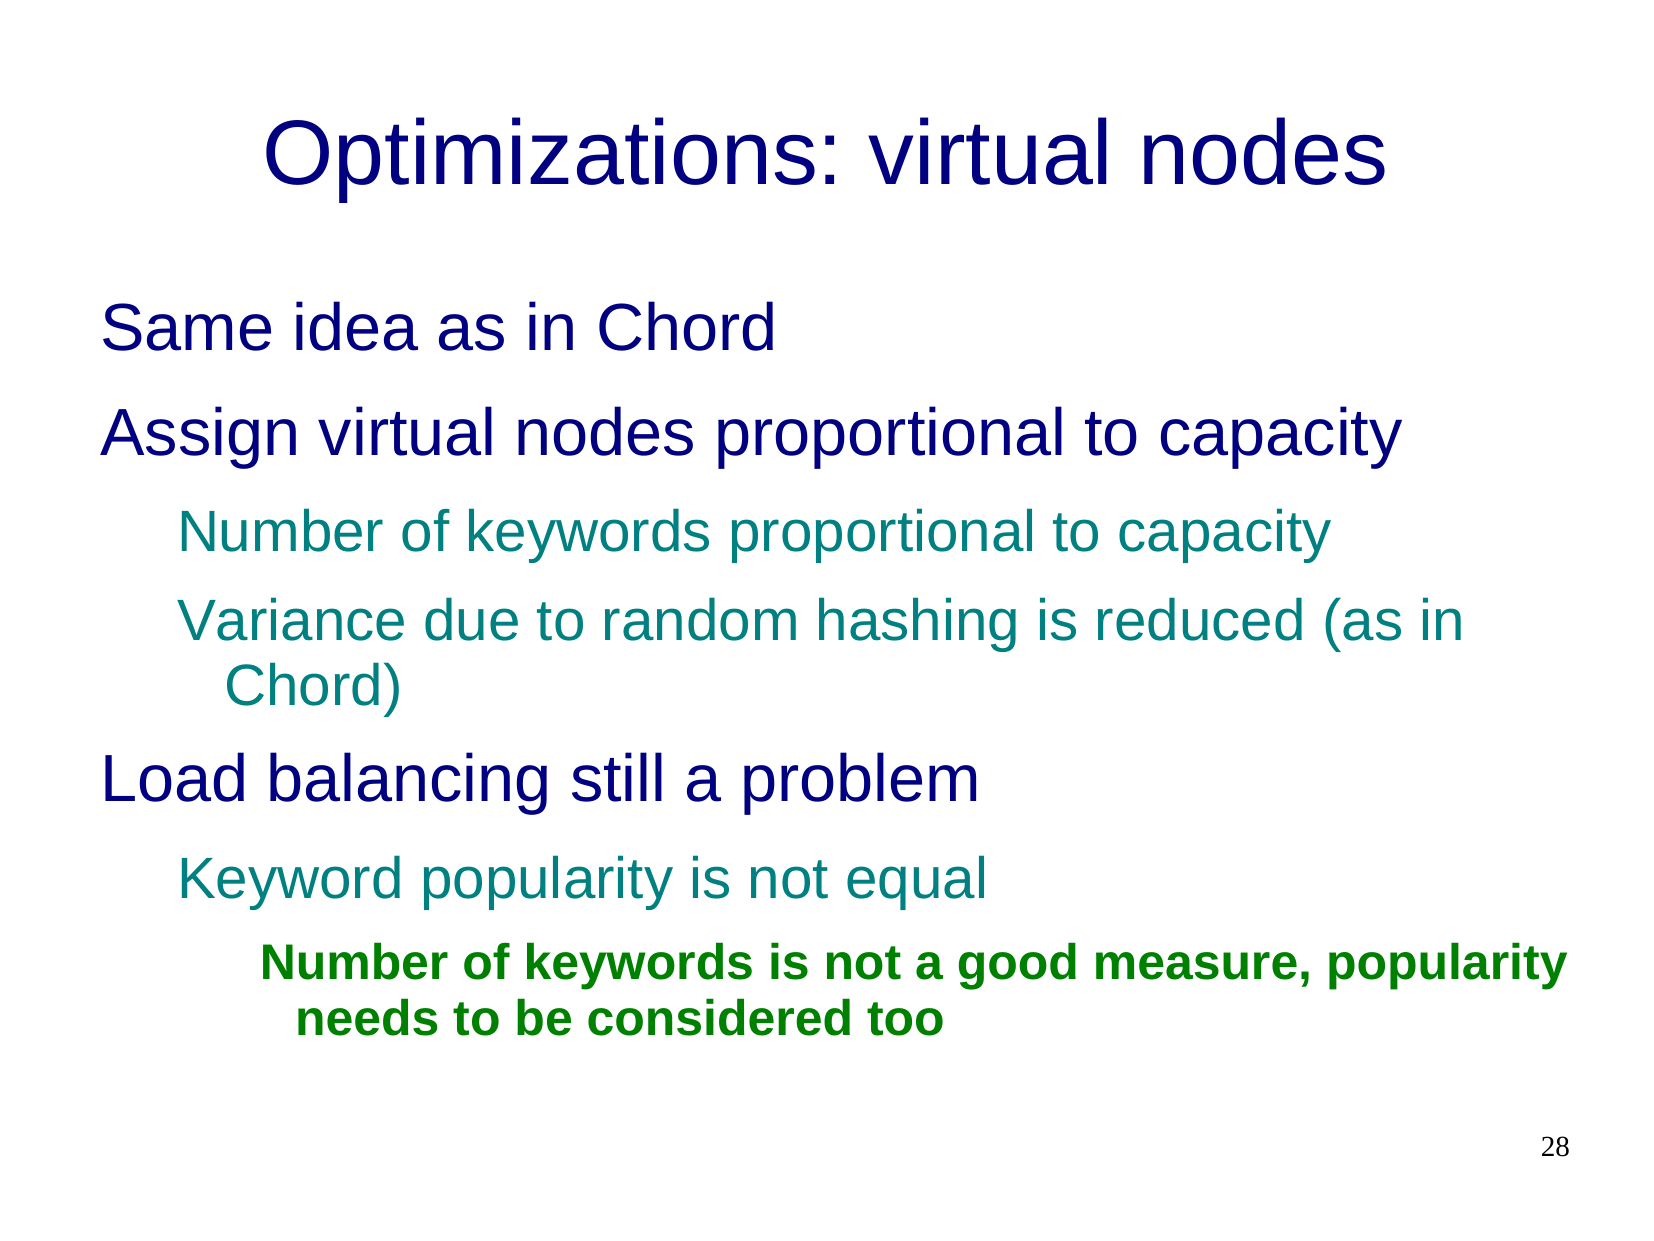

# Optimizations: virtual nodes
Same idea as in Chord
Assign virtual nodes proportional to capacity
Number of keywords proportional to capacity
Variance due to random hashing is reduced (as in Chord)
Load balancing still a problem
Keyword popularity is not equal
Number of keywords is not a good measure, popularity needs to be considered too
28